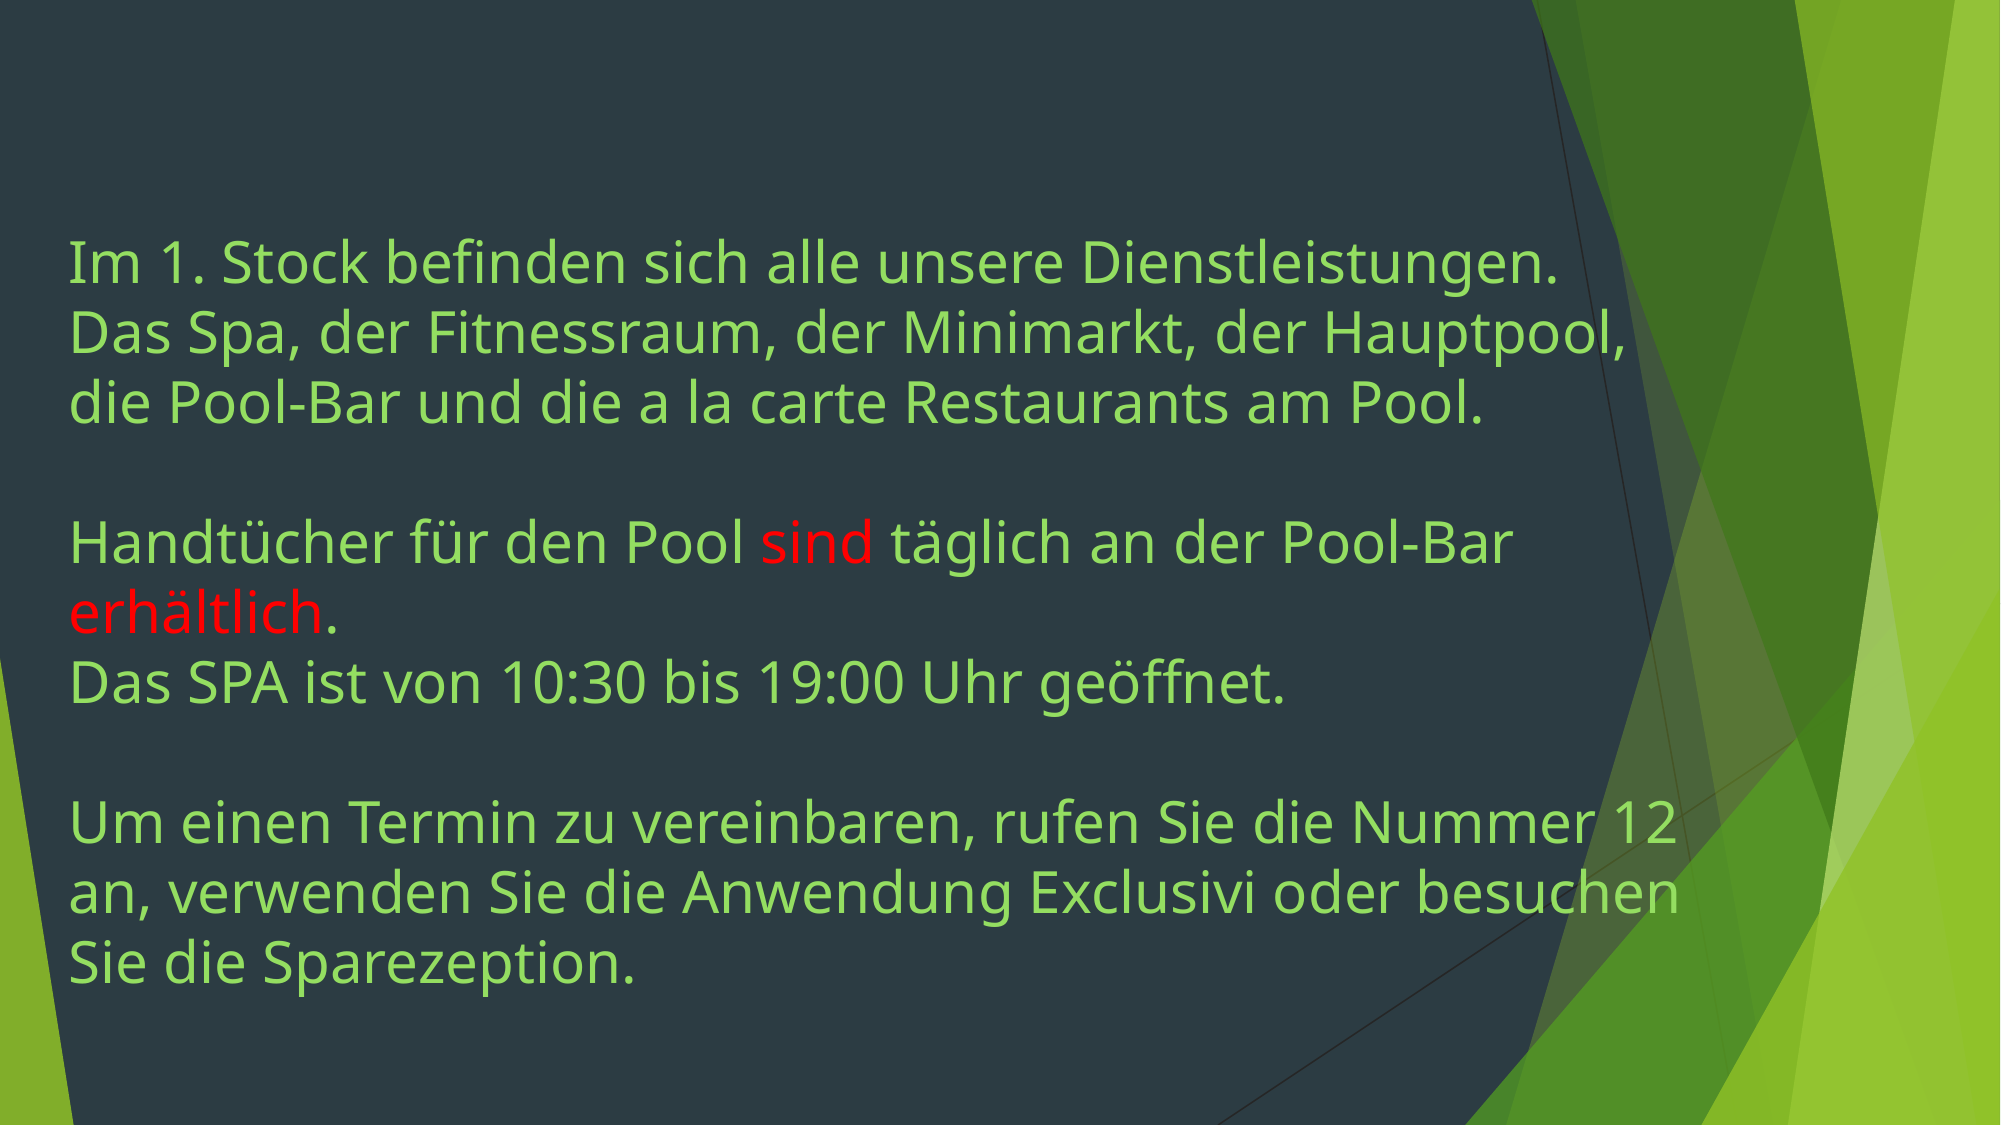

Im 1. Stock befinden sich alle unsere Dienstleistungen.
Das Spa, der Fitnessraum, der Minimarkt, der Hauptpool,
die Pool-Bar und die a la carte Restaurants am Pool.
Handtücher für den Pool sind täglich an der Pool-Bar erhältlich.
Das SPA ist von 10:30 bis 19:00 Uhr geöffnet.
Um einen Termin zu vereinbaren, rufen Sie die Nummer 12 an, verwenden Sie die Anwendung Exclusivi oder besuchen Sie die Sparezeption.